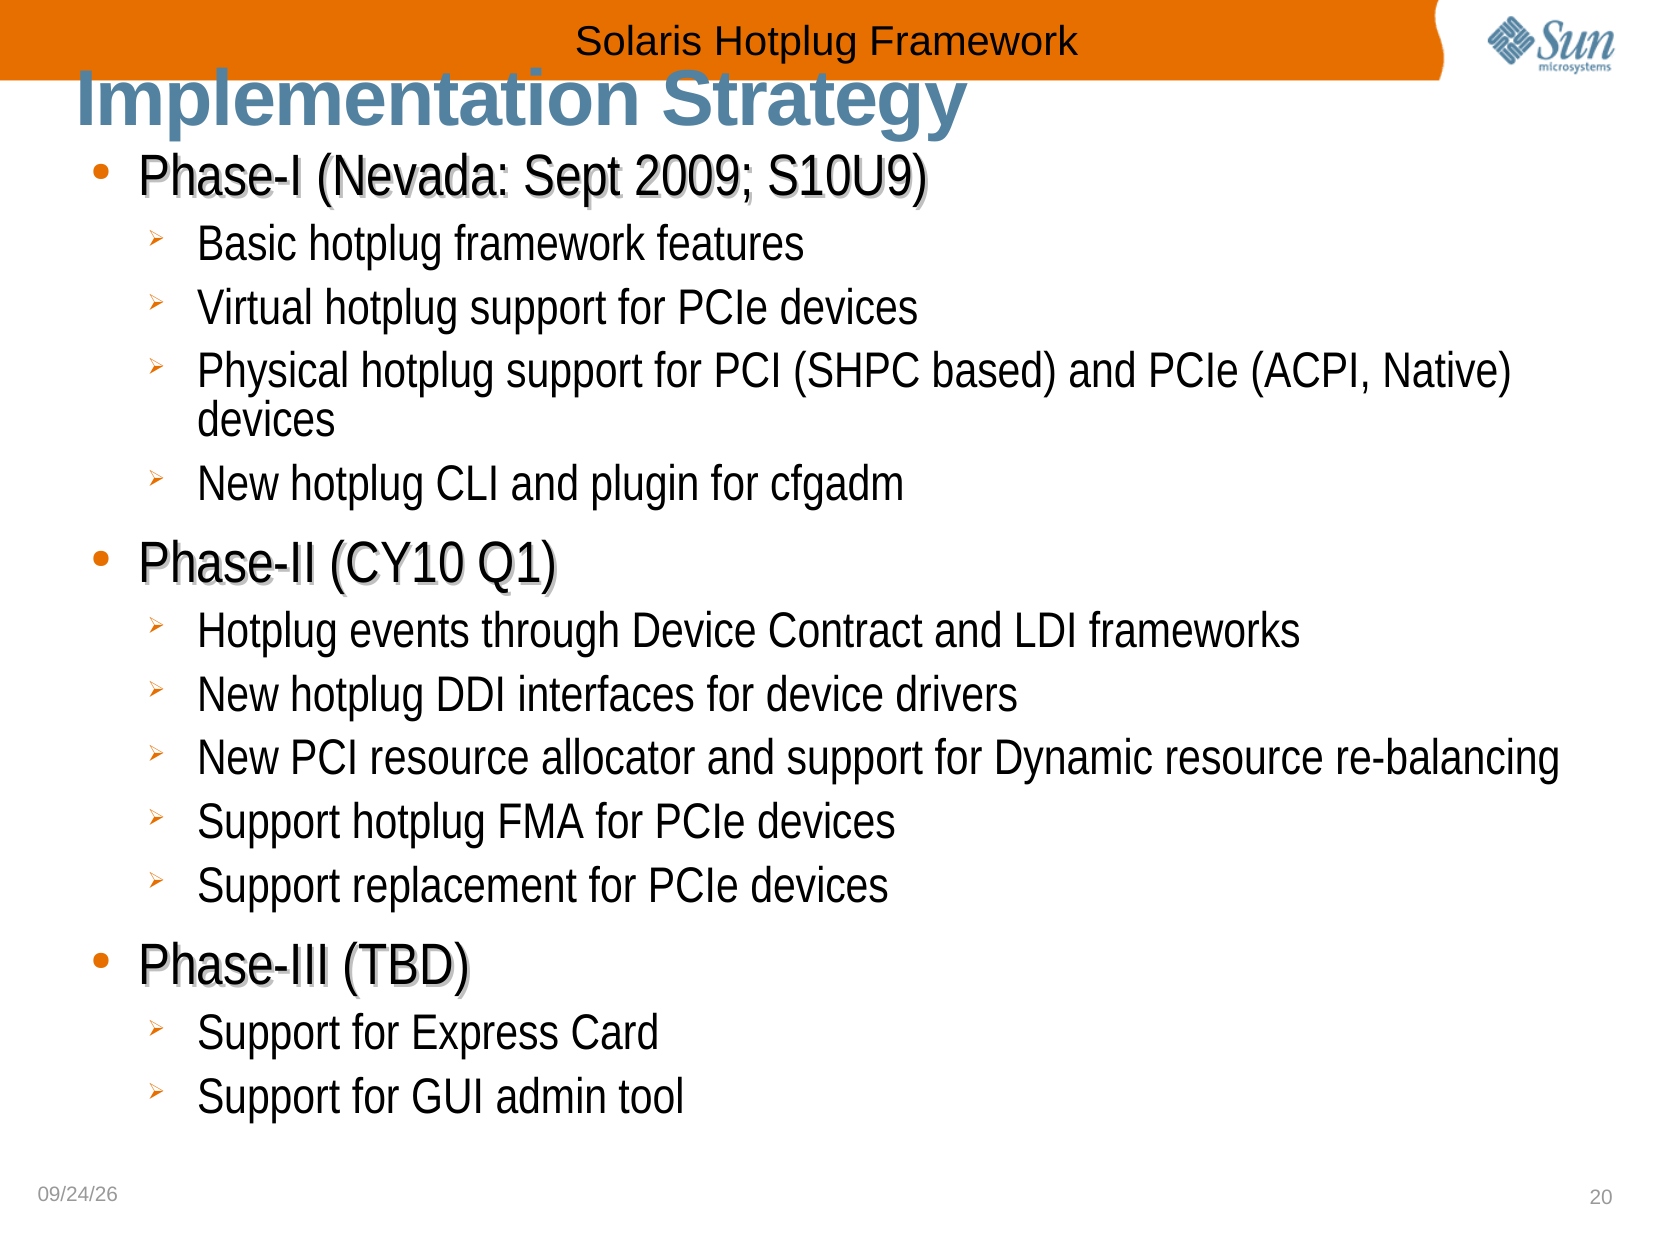

# Implementation Strategy
Phase-I (Nevada: Sept 2009; S10U9)
Basic hotplug framework features
Virtual hotplug support for PCIe devices
Physical hotplug support for PCI (SHPC based) and PCIe (ACPI, Native) devices
New hotplug CLI and plugin for cfgadm
Phase-II (CY10 Q1)
Hotplug events through Device Contract and LDI frameworks
New hotplug DDI interfaces for device drivers
New PCI resource allocator and support for Dynamic resource re-balancing
Support hotplug FMA for PCIe devices
Support replacement for PCIe devices
Phase-III (TBD)
Support for Express Card
Support for GUI admin tool
20